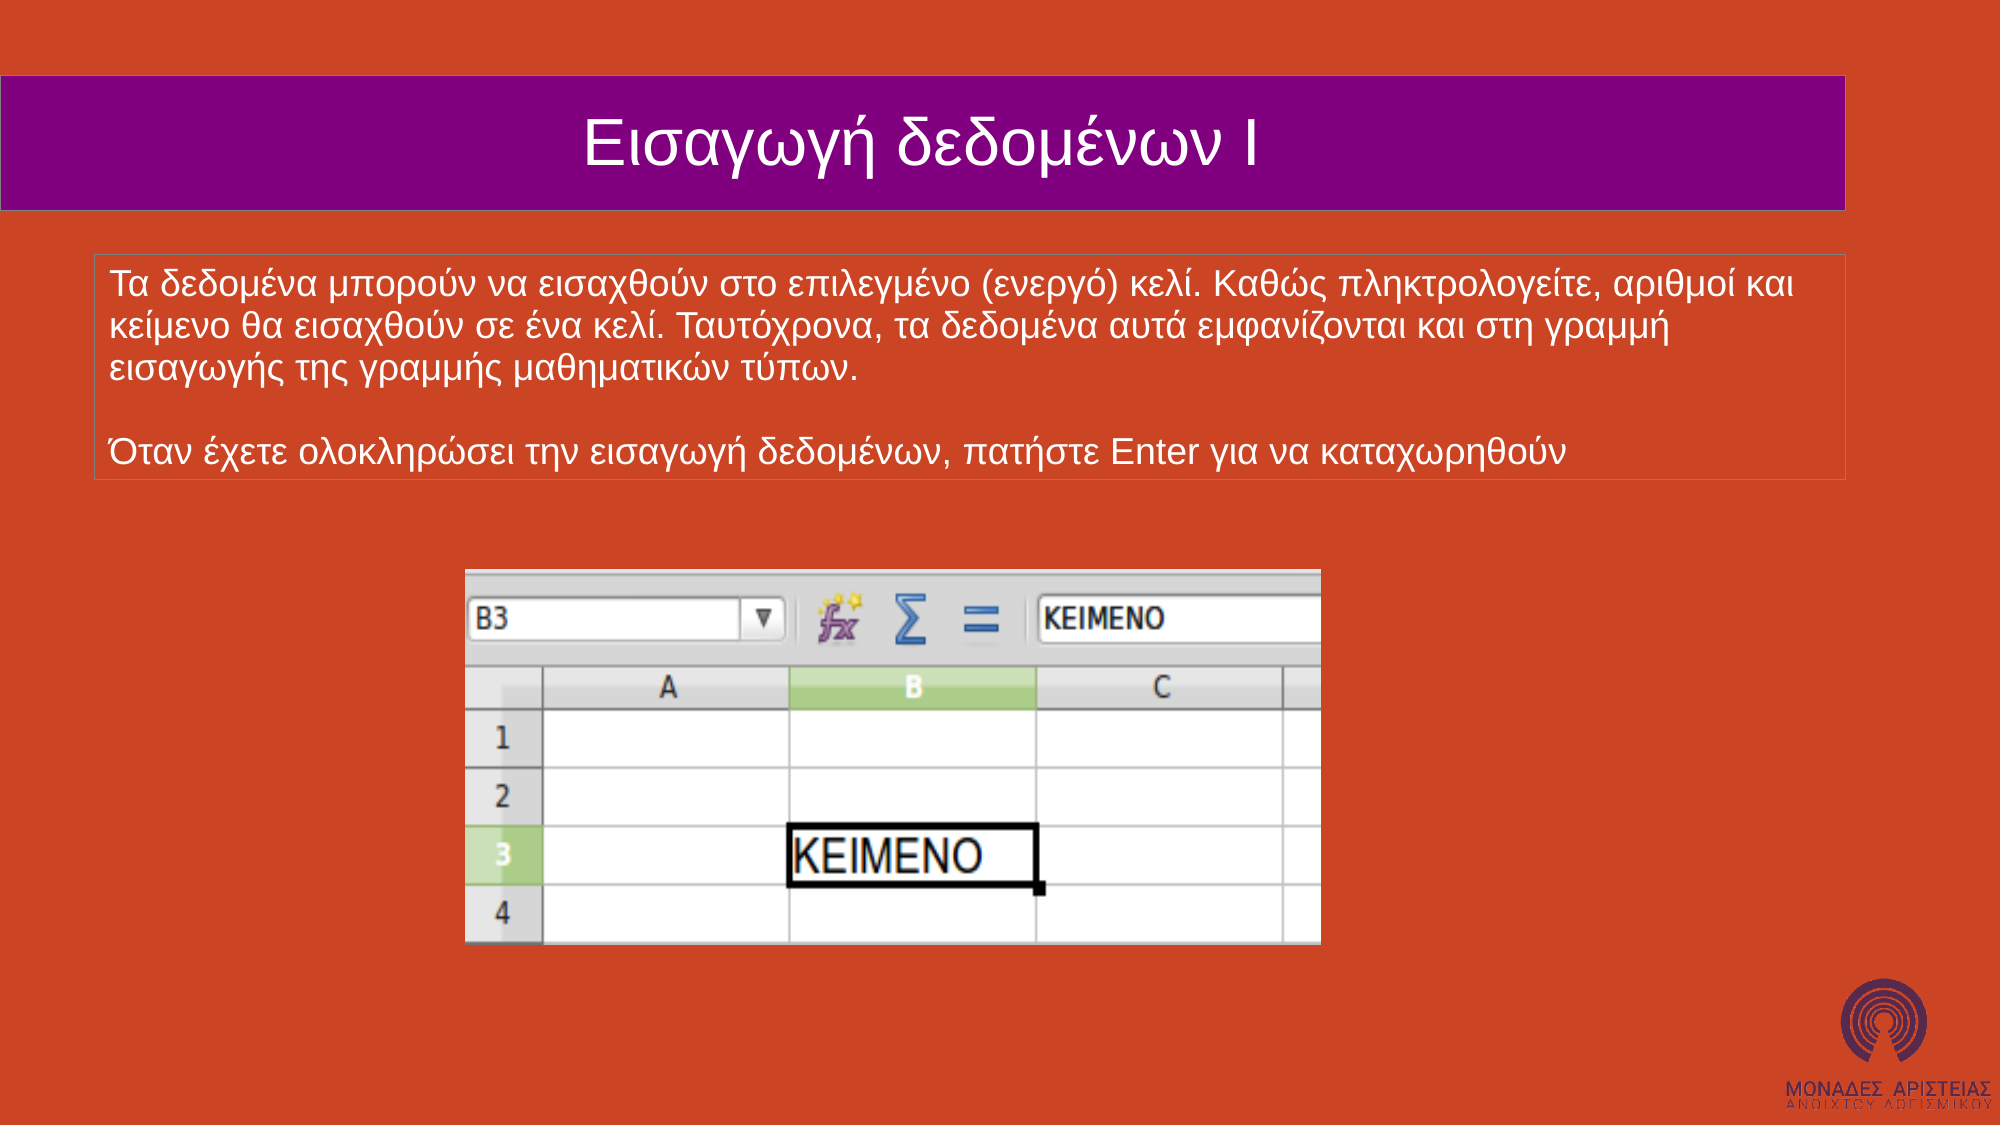

Εισαγωγή δεδομένων Ι
Τα δεδομένα μπορούν να εισαχθούν στο επιλεγμένο (ενεργό) κελί. Καθώς πληκτρολογείτε, αριθμοί και κείμενο θα εισαχθούν σε ένα κελί. Ταυτόχρονα, τα δεδομένα αυτά εμφανίζονται και στη γραμμή εισαγωγής της γραμμής μαθηματικών τύπων.
Όταν έχετε ολοκληρώσει την εισαγωγή δεδομένων, πατήστε Enter για να καταχωρηθούν